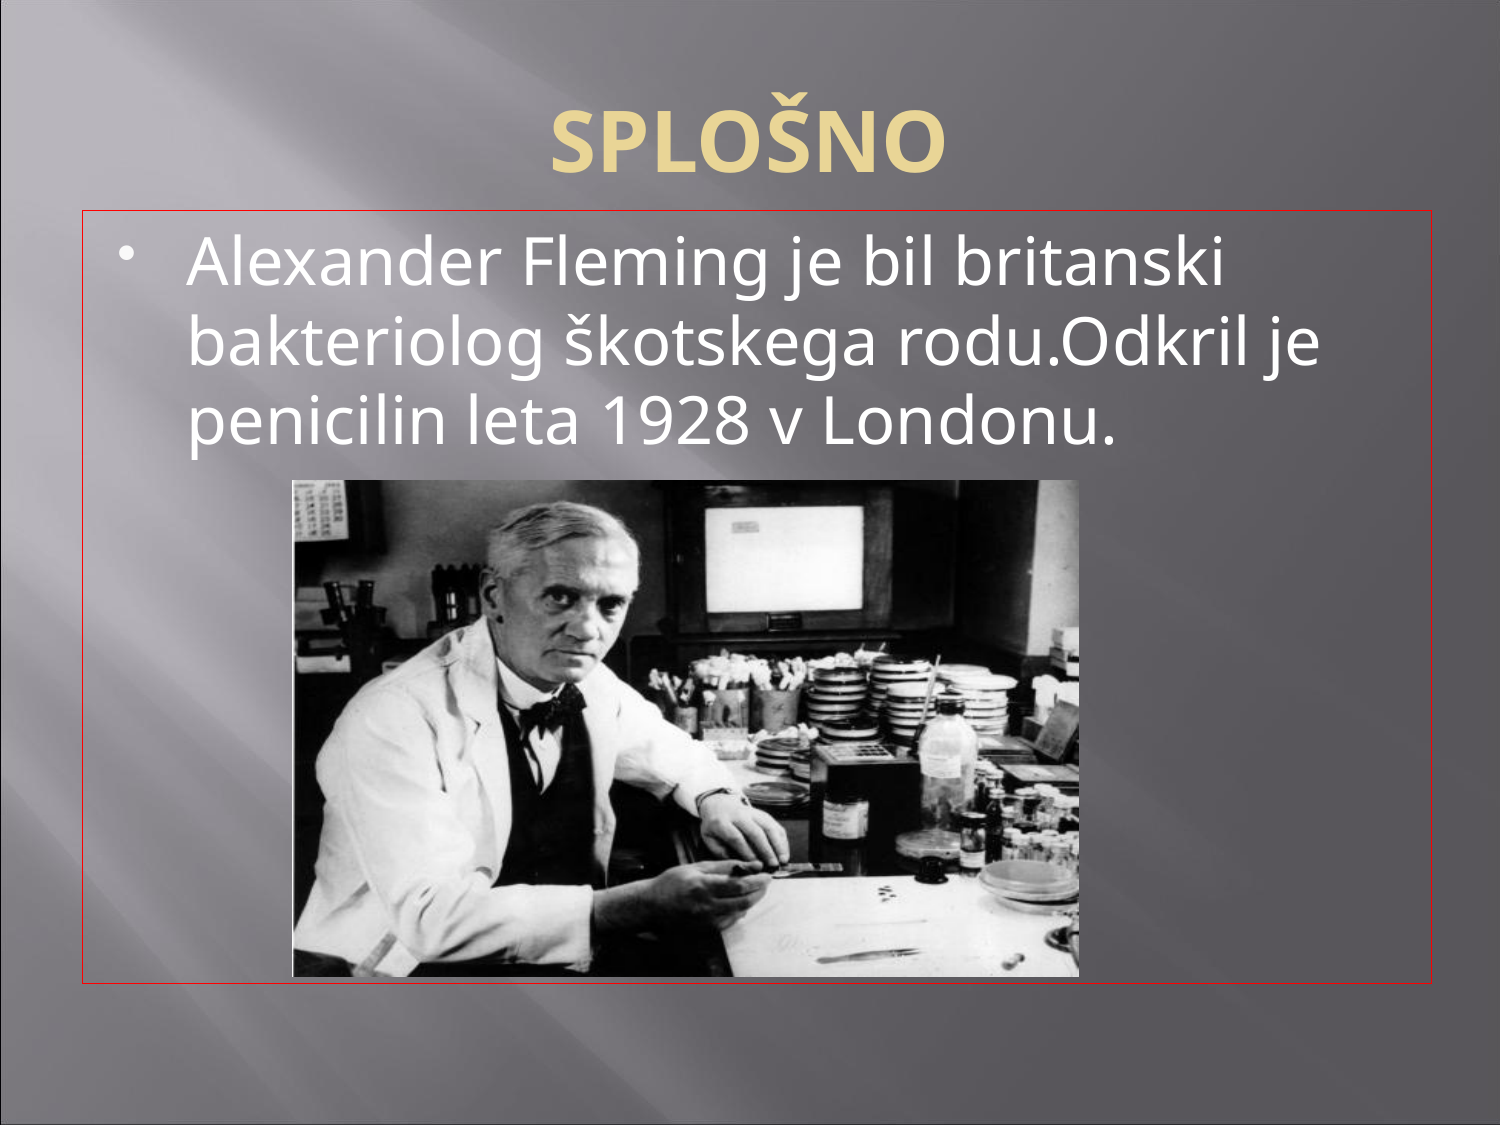

# SPLOŠNO
Alexander Fleming je bil britanski bakteriolog škotskega rodu.Odkril je penicilin leta 1928 v Londonu.